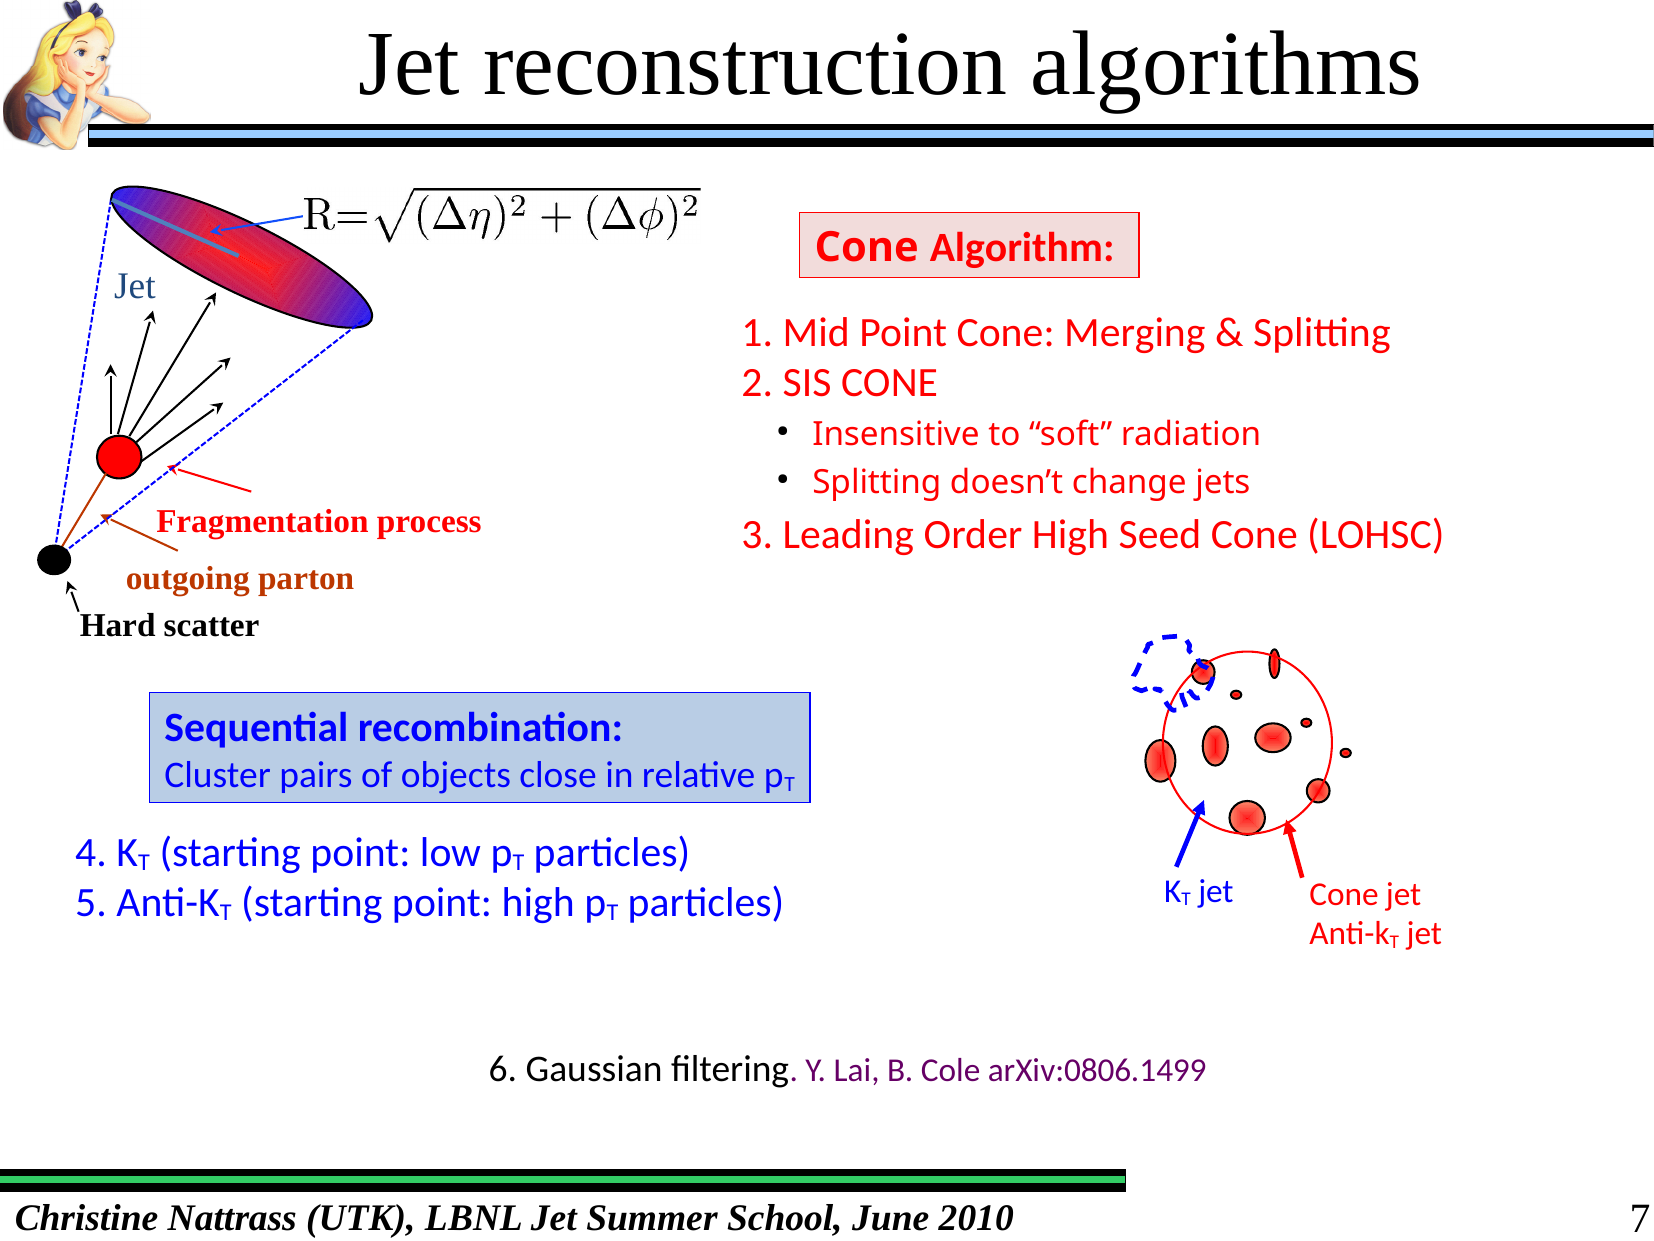

# Jet reconstruction algorithms
Jet
Fragmentation process
outgoing parton
Hard scatter
Cone Algorithm:
1. Mid Point Cone: Merging & Splitting
2. SIS CONE
Insensitive to “soft” radiation
Splitting doesn’t change jets
3. Leading Order High Seed Cone (LOHSC)
KT jet
Cone jet
Anti-kT jet
Sequential recombination:
Cluster pairs of objects close in relative pT
4. KT (starting point: low pT particles)
5. Anti-KT (starting point: high pT particles)
6. Gaussian filtering. Y. Lai, B. Cole arXiv:0806.1499